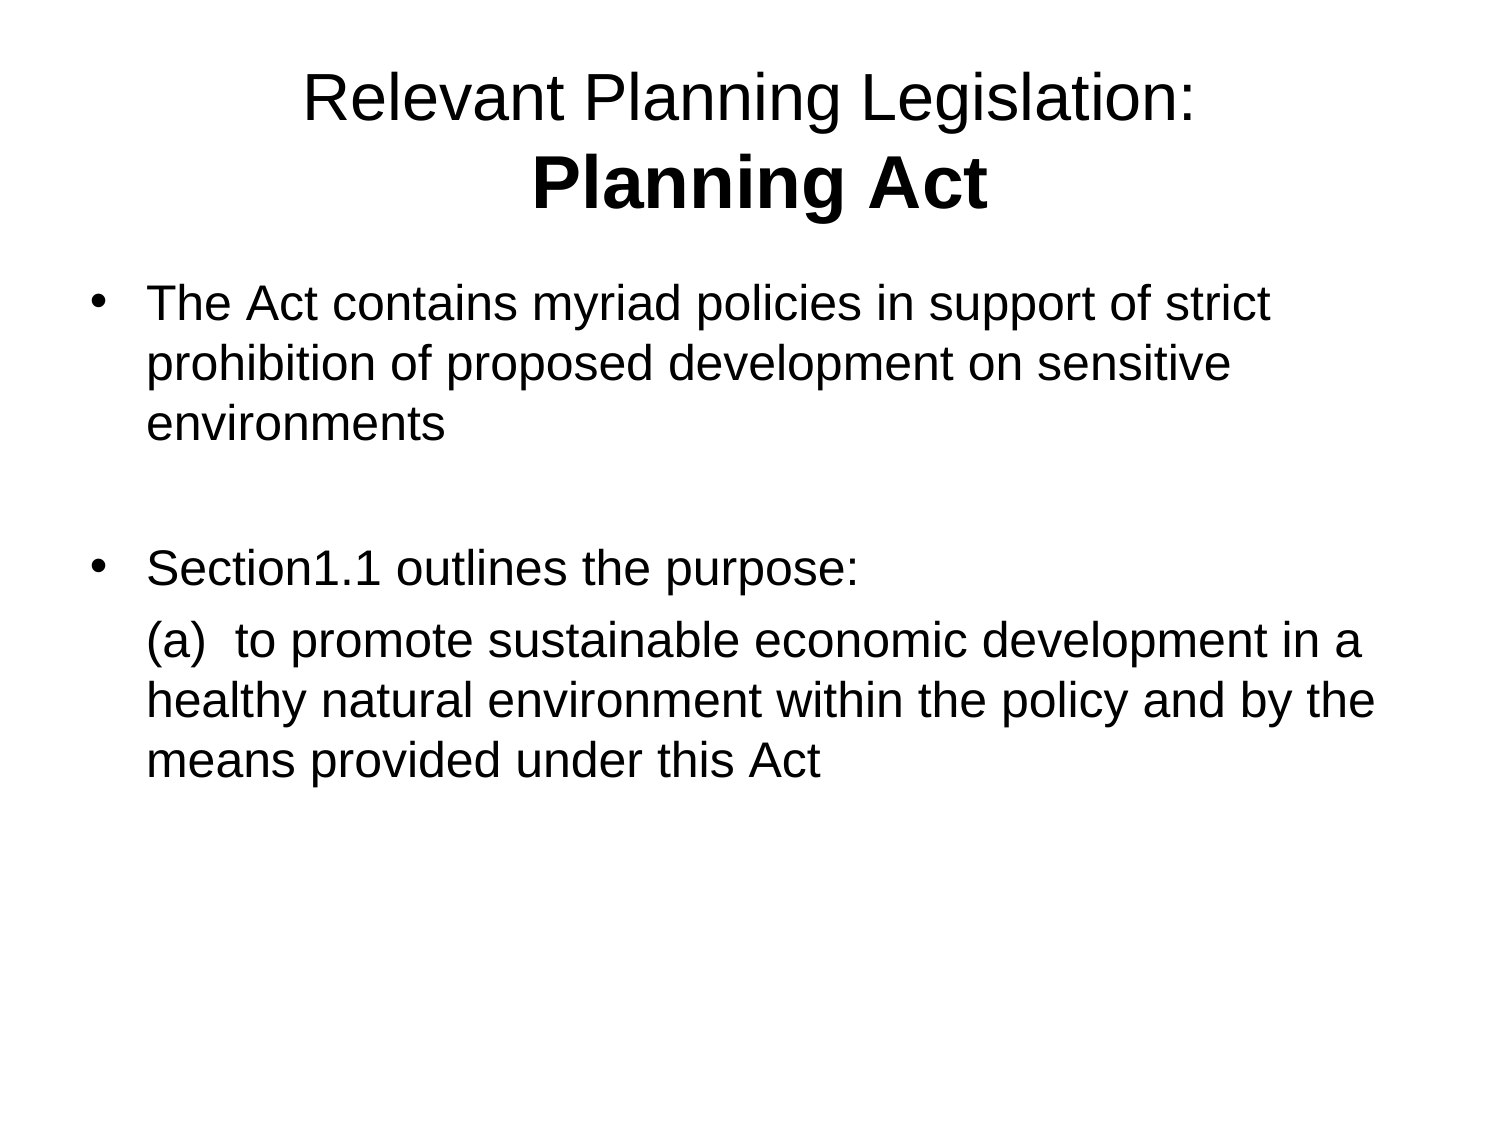

# Relevant Planning Legislation: Planning Act
The Act contains myriad policies in support of strict prohibition of proposed development on sensitive environments
Section1.1 outlines the purpose:
 (a)  to promote sustainable economic development in a healthy natural environment within the policy and by the means provided under this Act